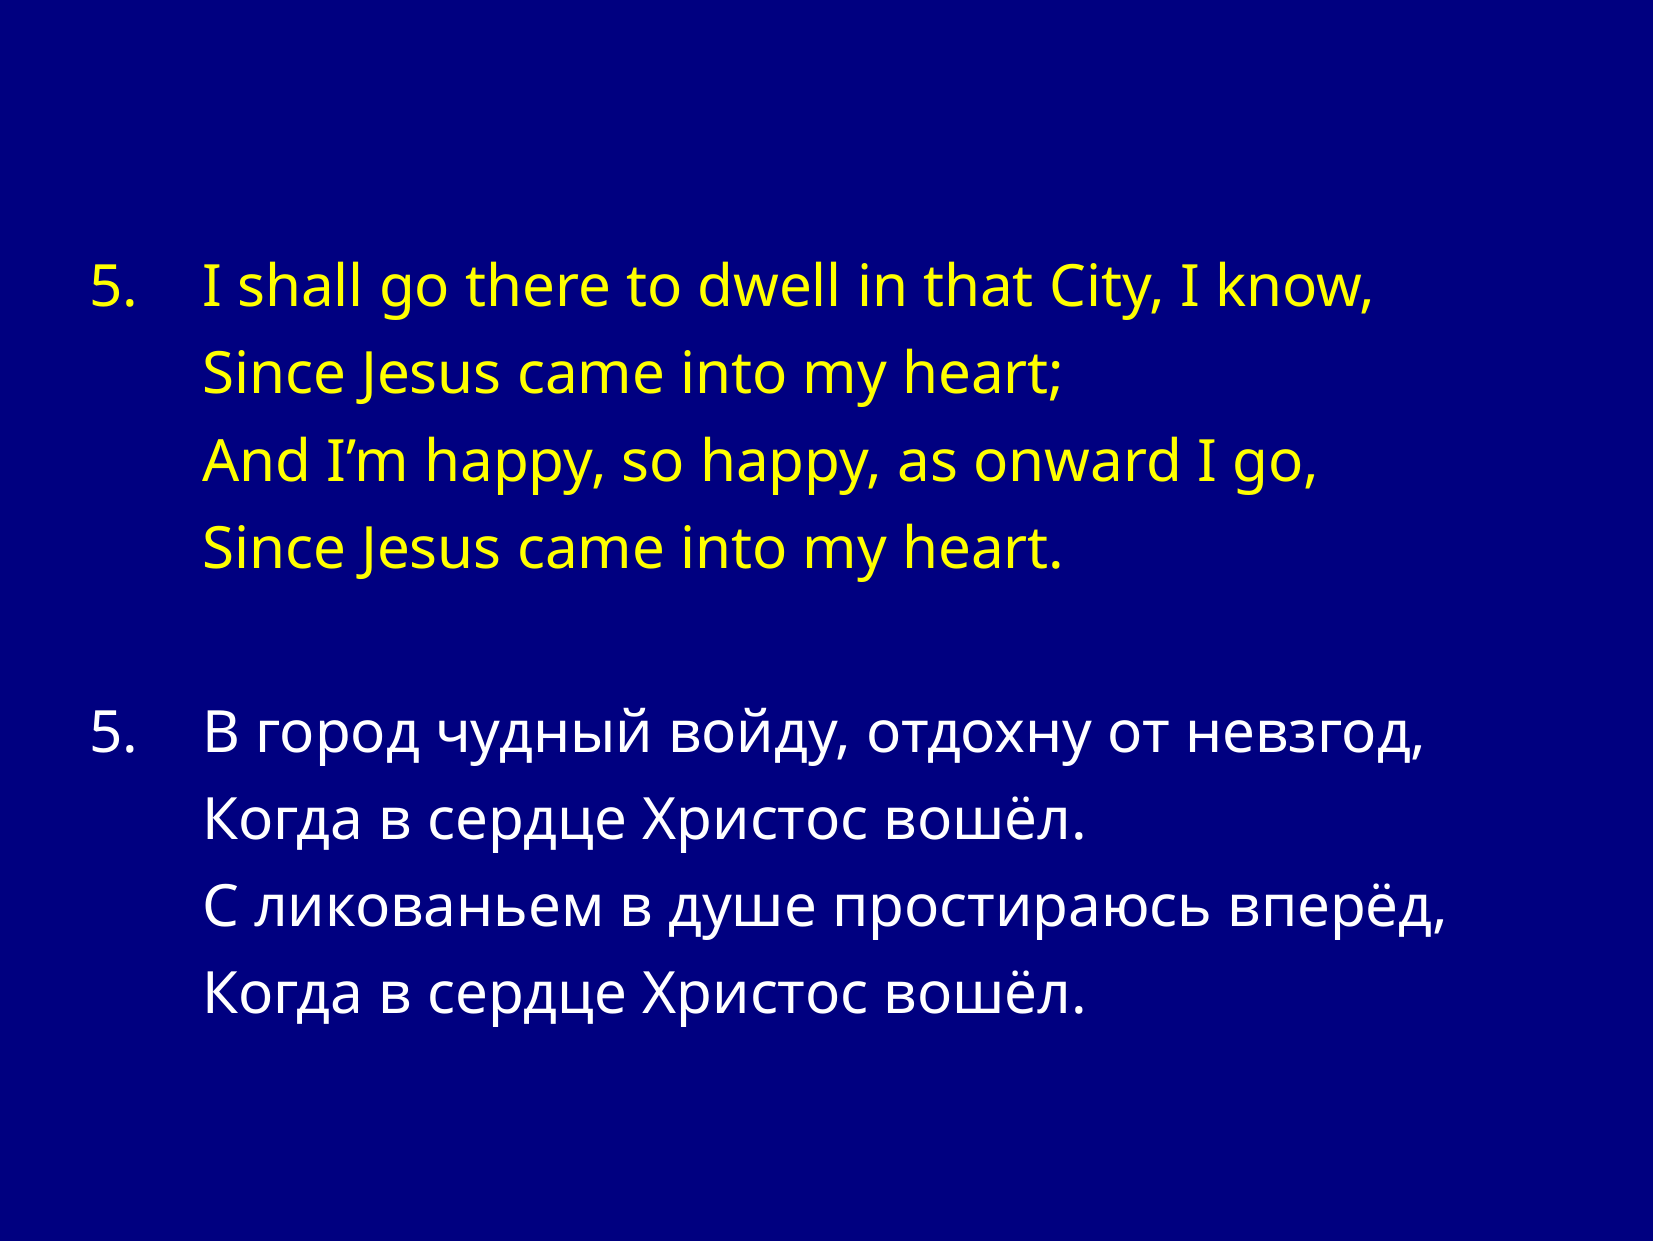

5.	I shall go there to dwell in that City, I know,
	Since Jesus came into my heart;
	And I’m happy, so happy, as onward I go,
	Since Jesus came into my heart.
5.	В город чудный войду, отдохну от невзгод,
	Когда в сердце Христос вошёл.
	С ликованьем в душе простираюсь вперёд,
	Когда в сердце Христос вошёл.